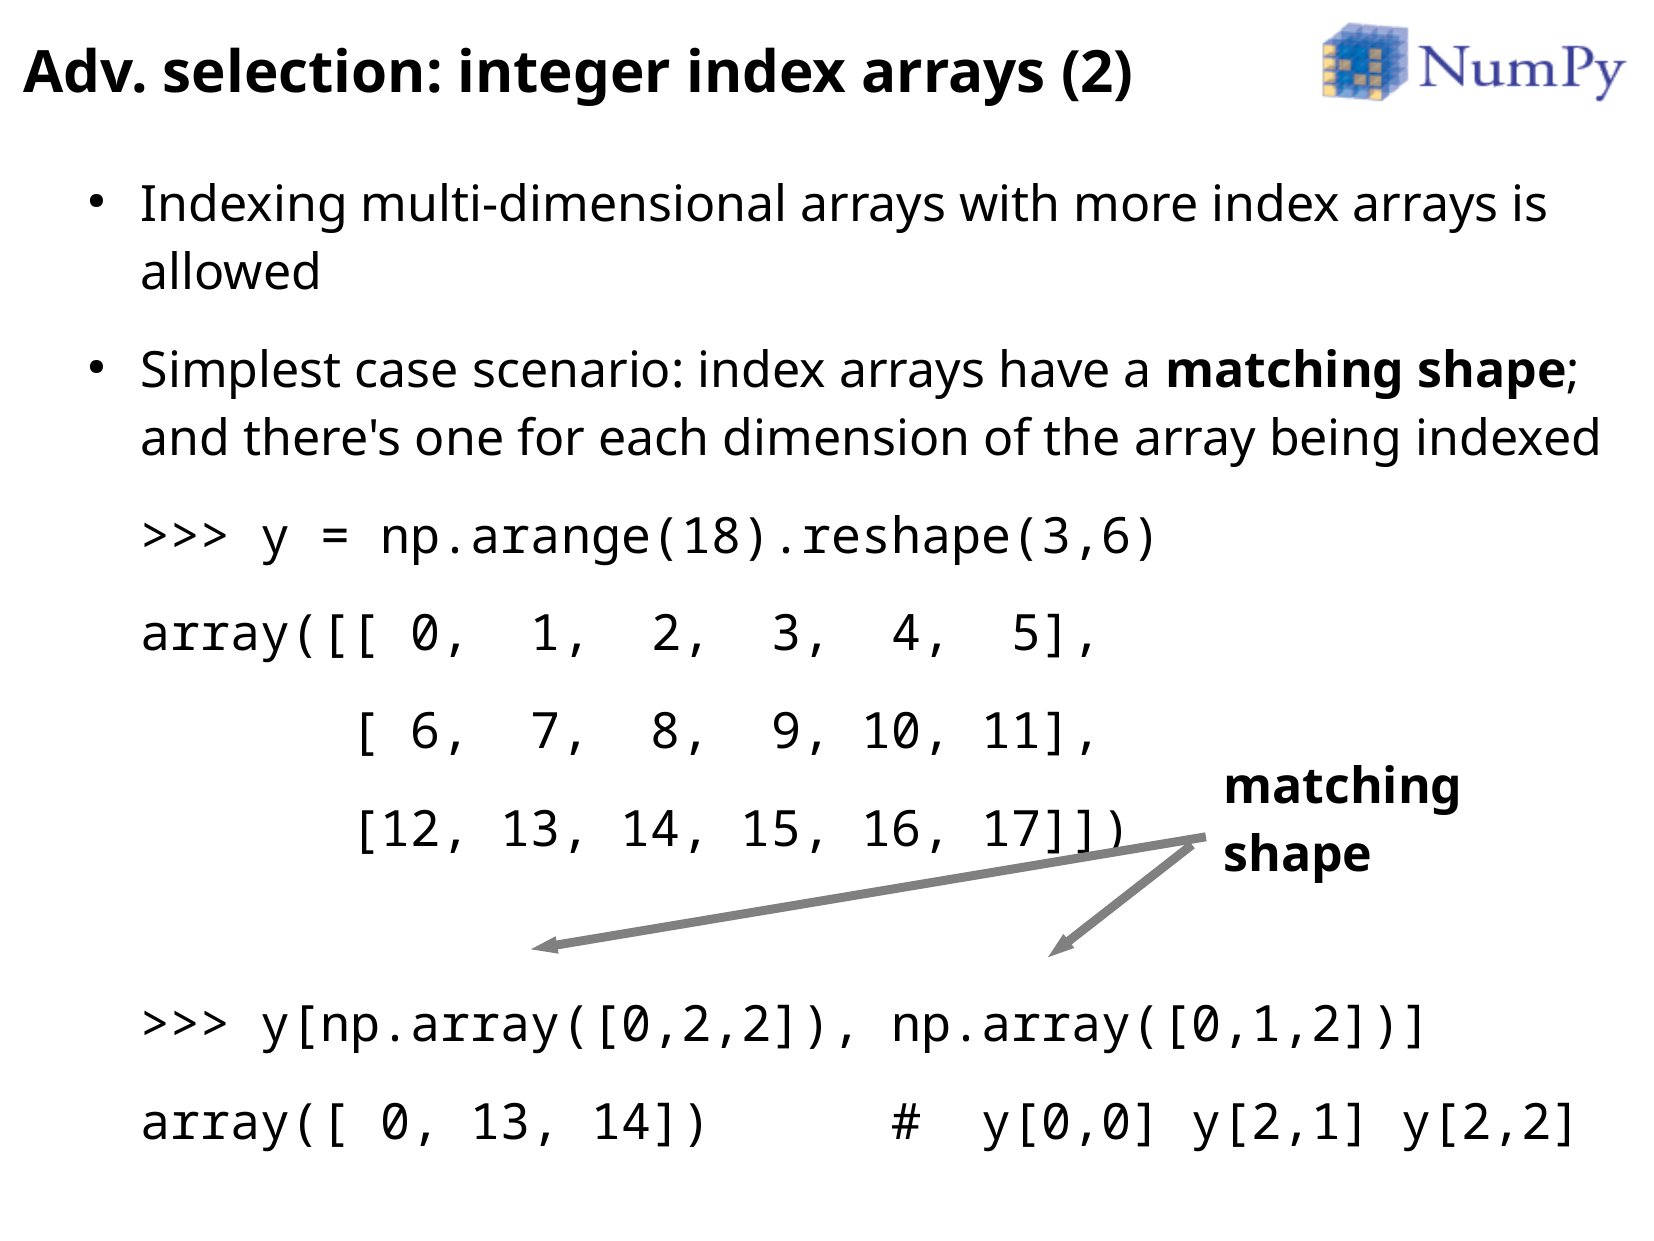

# Adv. selection: integer index arrays (2)
Indexing multi-dimensional arrays with more index arrays is allowed
Simplest case scenario: index arrays have a matching shape; and there's one for each dimension of the array being indexed
>>> y = np.arange(18).reshape(3,6)
array([[ 0, 1, 2, 3, 4, 5],
 [ 6, 7, 8, 9, 10, 11],
 [12, 13, 14, 15, 16, 17]])
>>> y[np.array([0,2,2]), np.array([0,1,2])]
array([ 0, 13, 14]) # y[0,0] y[2,1] y[2,2]
matching shape